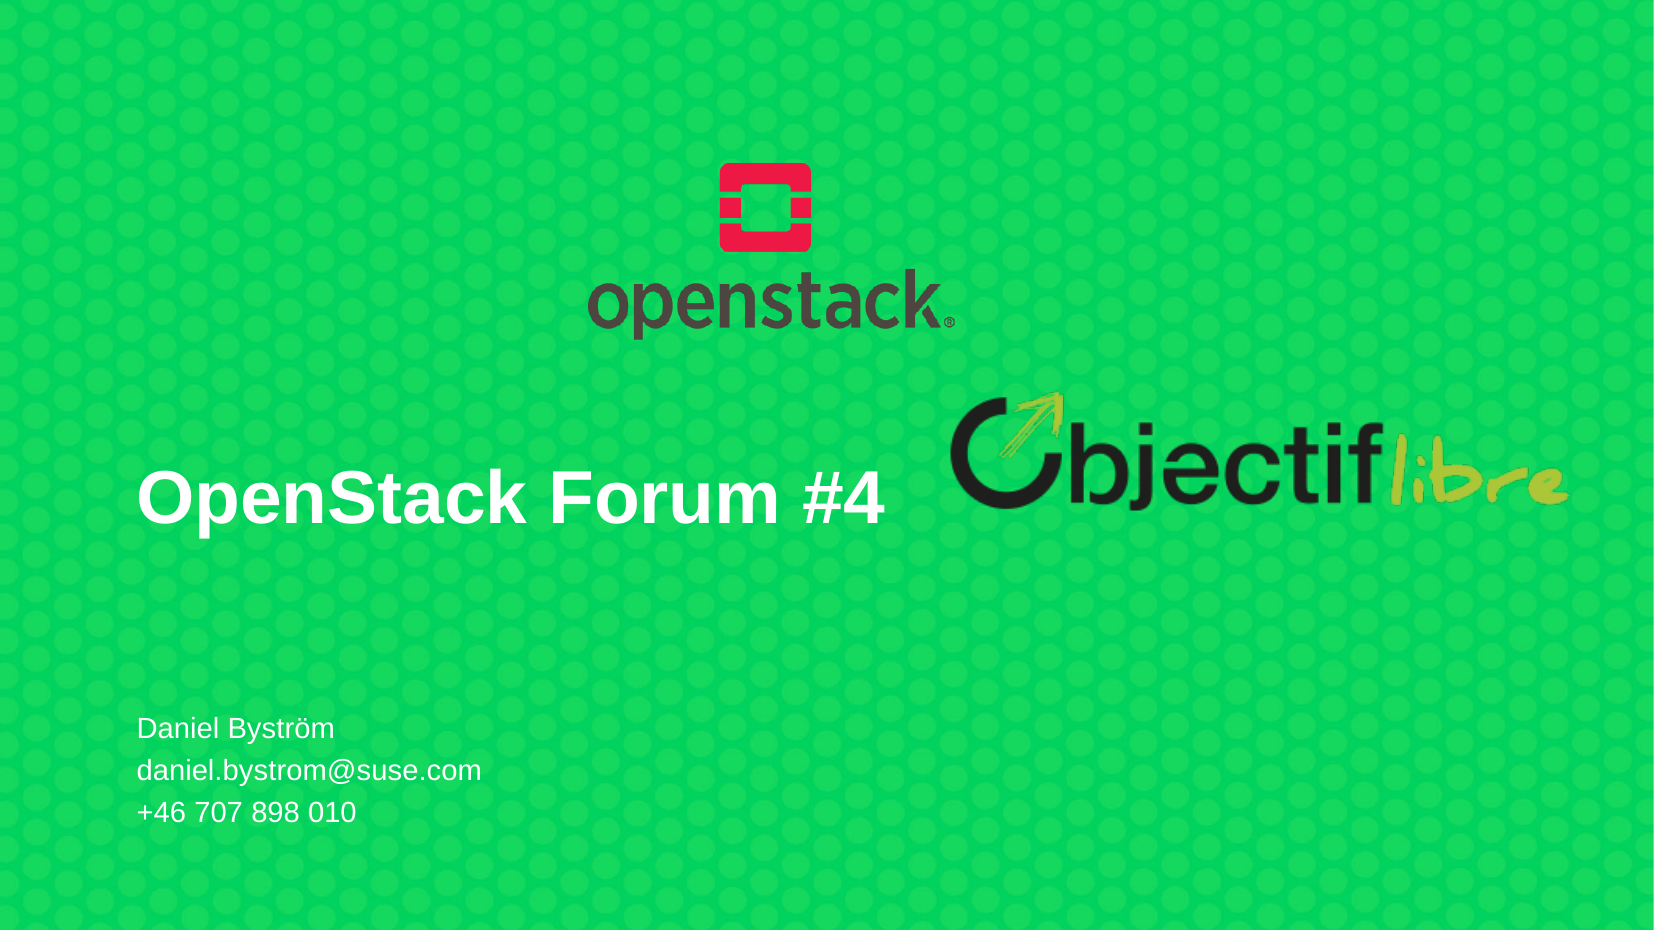

# OpenStack Forum #4
Daniel Byström
daniel.bystrom@suse.com
+46 707 898 010